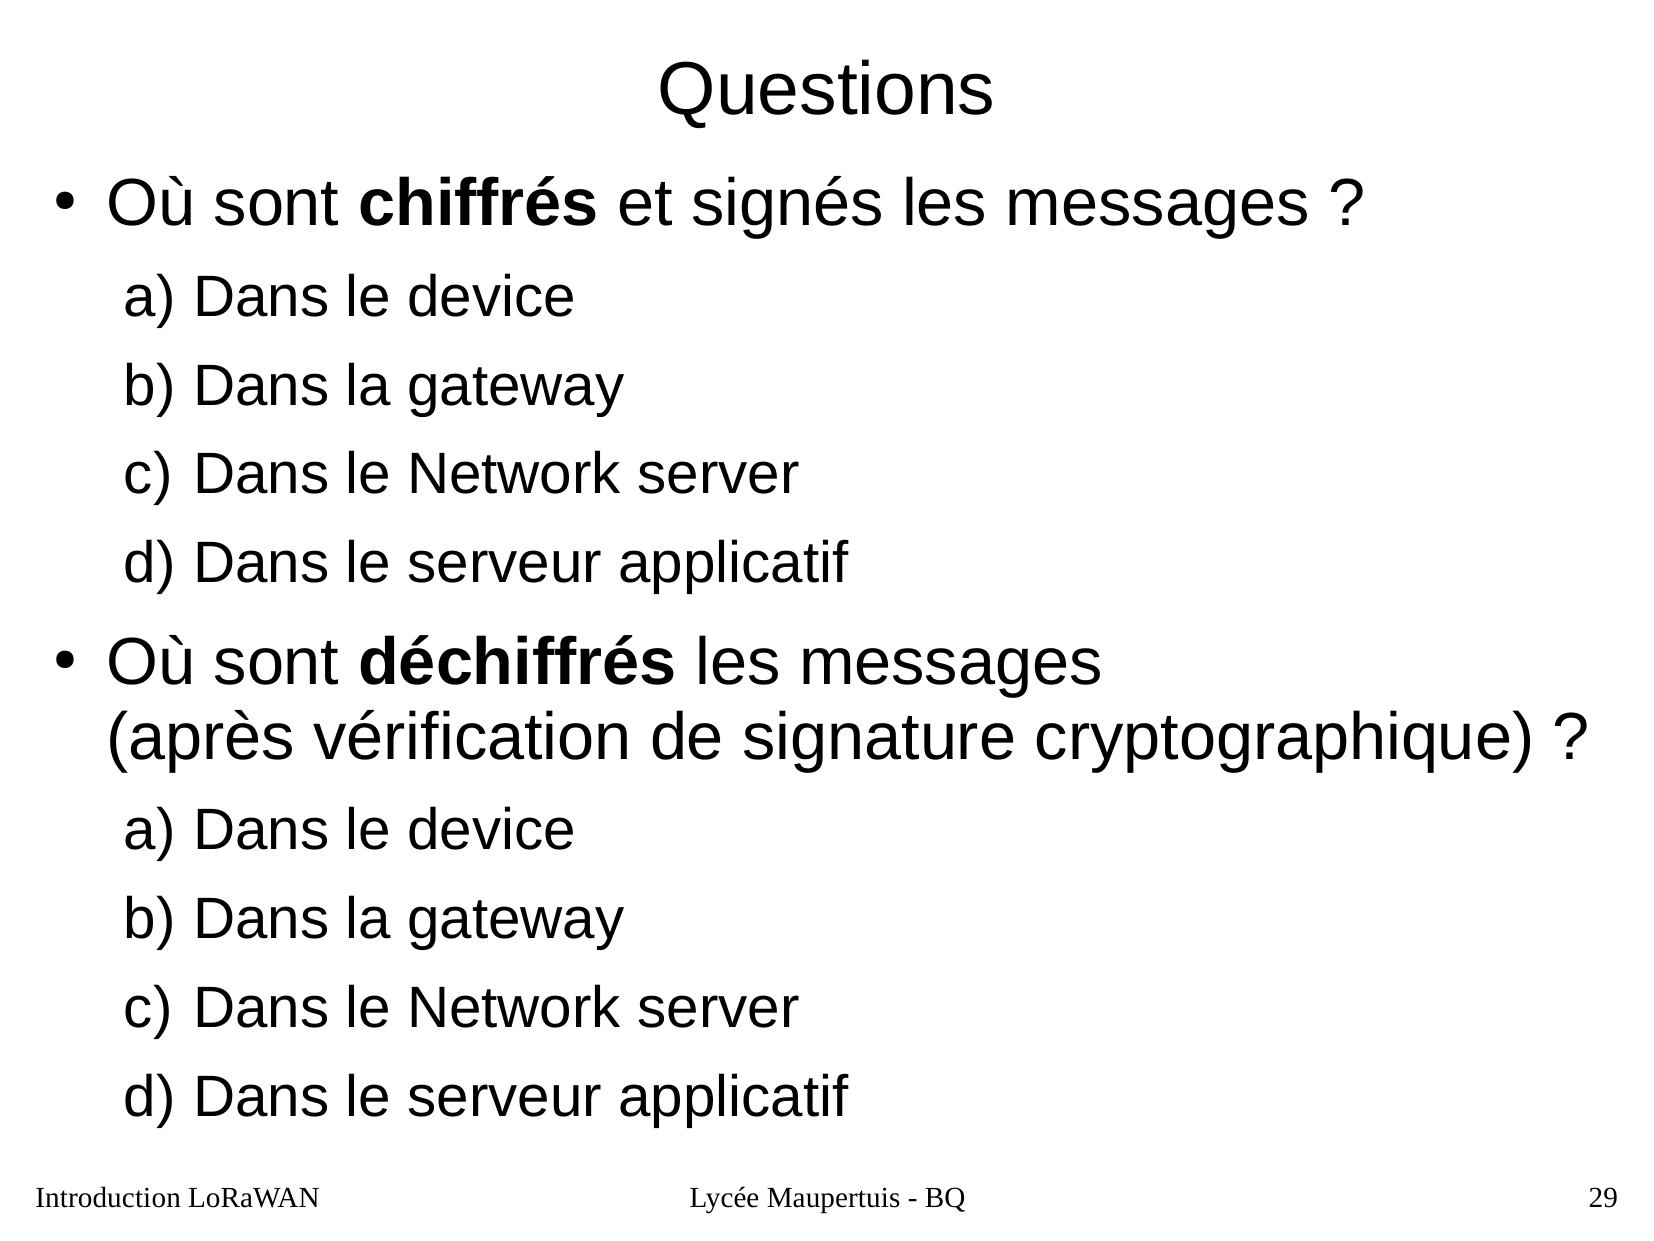

# Questions
Où sont chiffrés et signés les messages ?
 Dans le device
 Dans la gateway
 Dans le Network server
 Dans le serveur applicatif
Où sont déchiffrés les messages
(après vérification de signature cryptographique) ?
 Dans le device
 Dans la gateway
 Dans le Network server
 Dans le serveur applicatif
Introduction LoRaWAN
Lycée Maupertuis - BQ
29